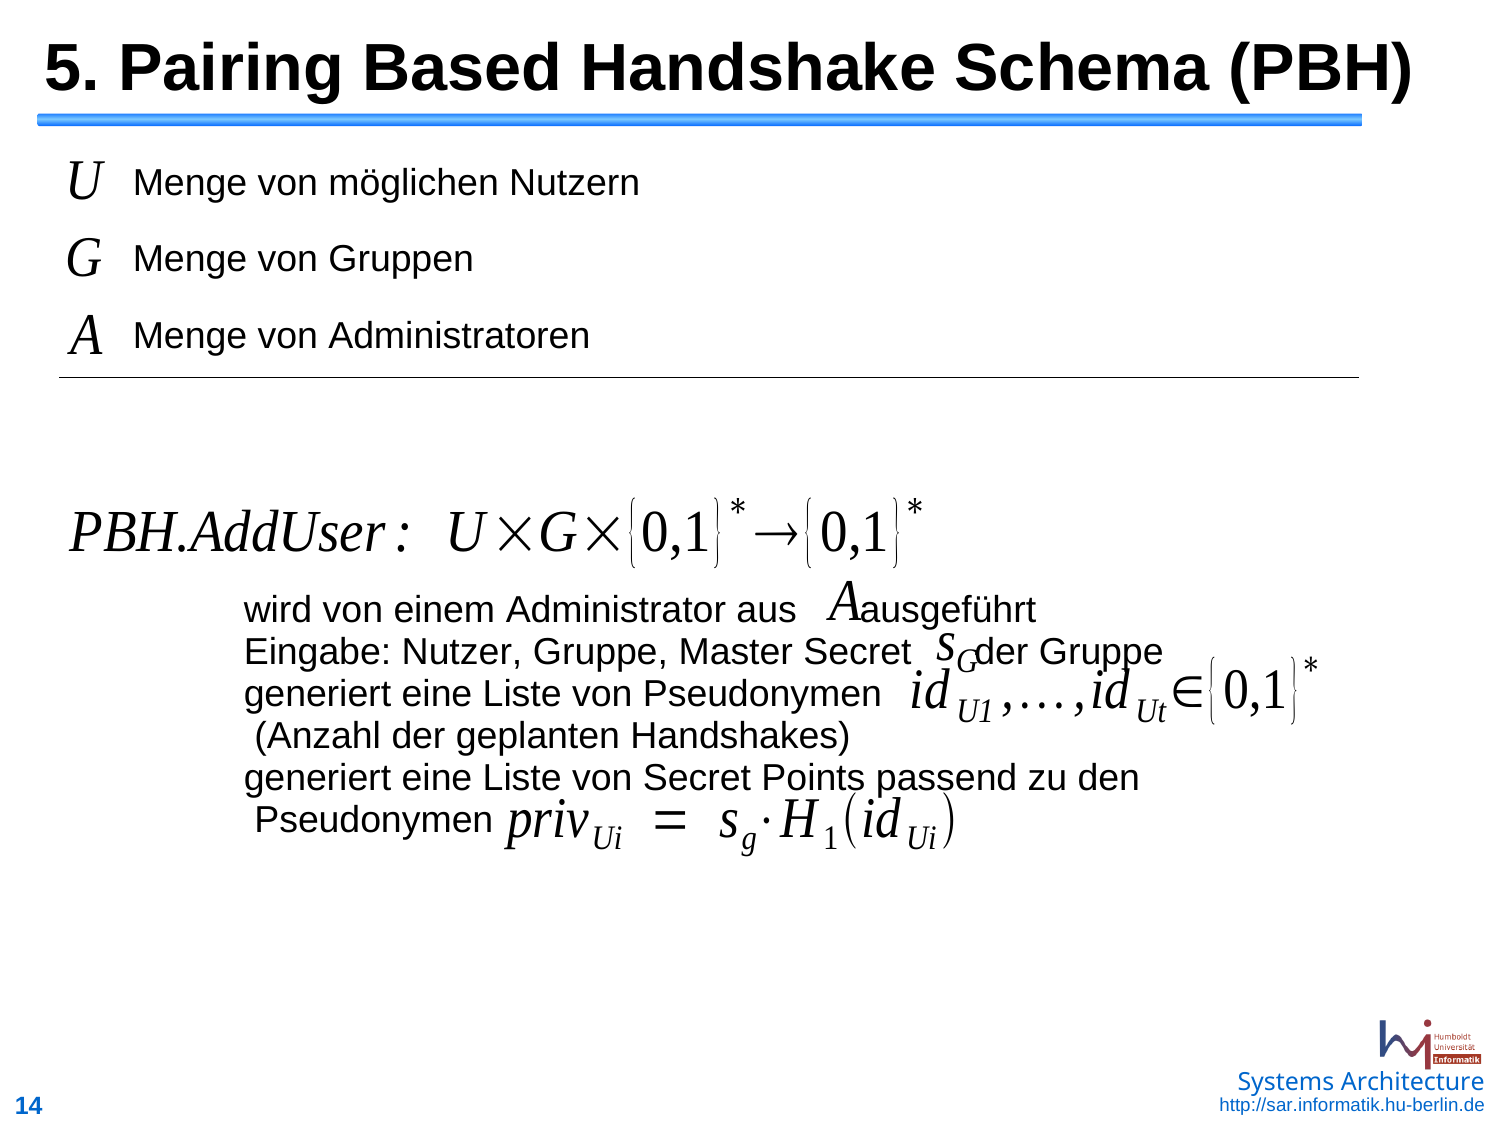

# 5. Pairing Based Handshake Schema (PBH)
Menge von möglichen Nutzern
Menge von Gruppen
Menge von Administratoren
 wird von einem Administrator aus ausgeführt
 Eingabe: Nutzer, Gruppe, Master Secret der Gruppe
 generiert eine Liste von Pseudonymen
 (Anzahl der geplanten Handshakes)
 generiert eine Liste von Secret Points passend zu den
 Pseudonymen